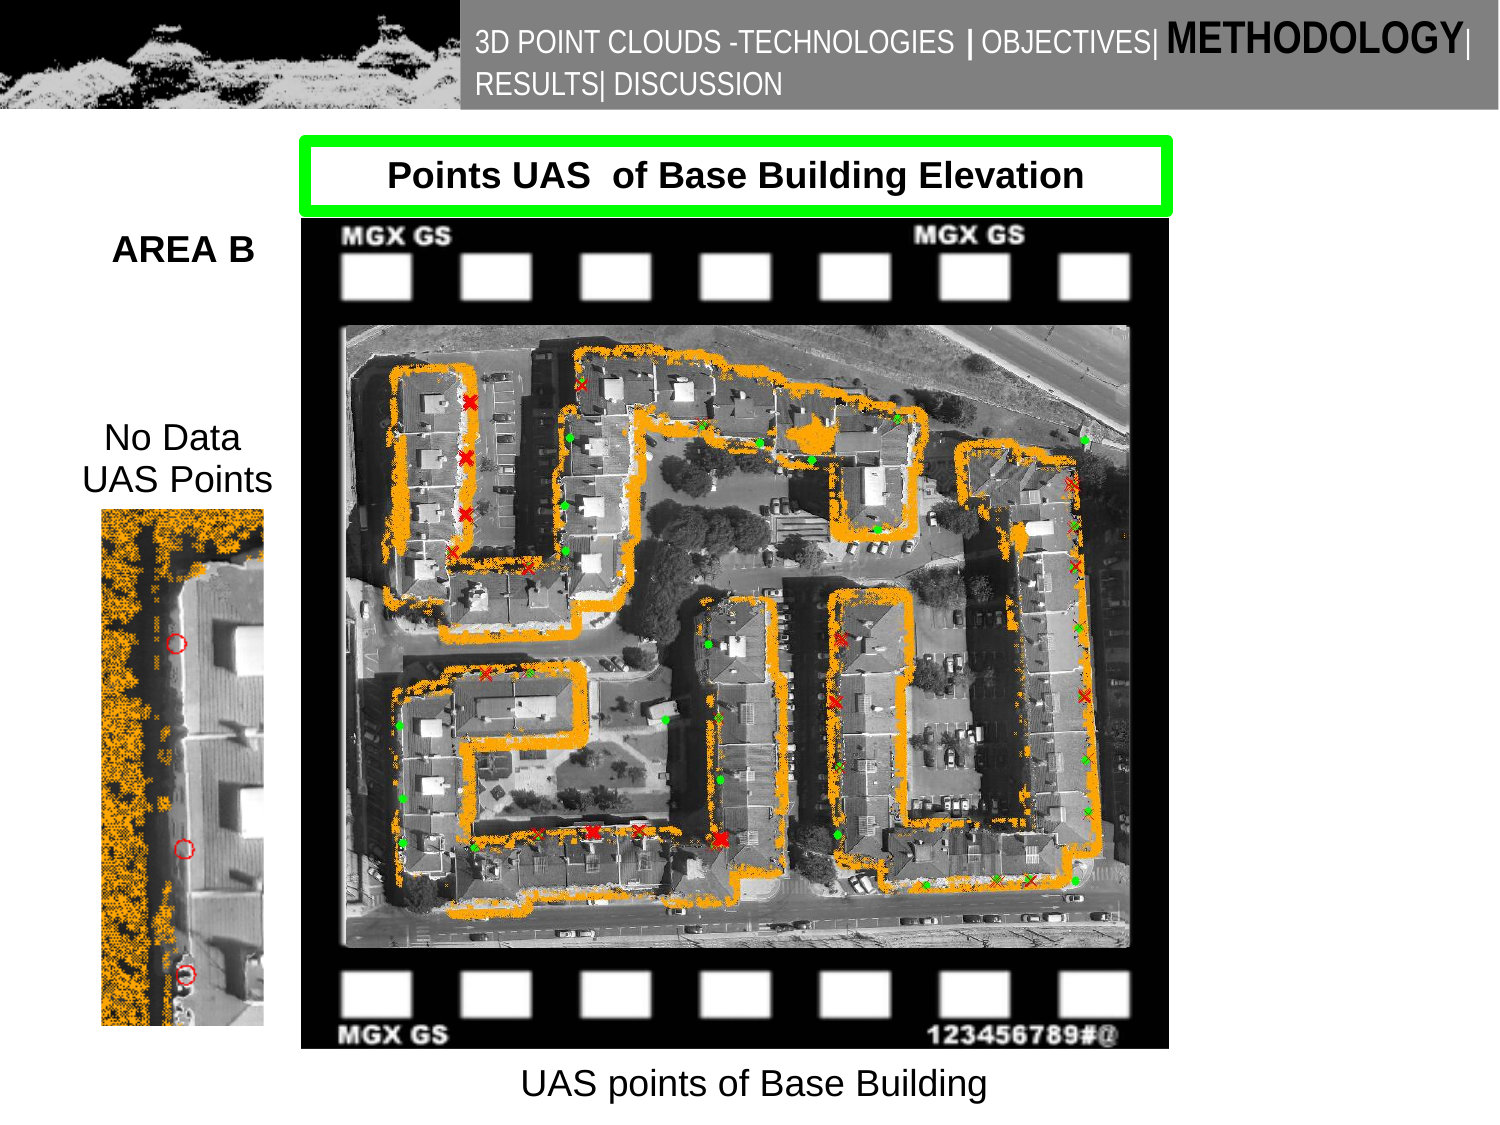

3D POINT CLOUDS -TECHNOLOGIES | OBJECTIVES| METHODOLOGY| RESULTS| DISCUSSION
Points UAS of Base Building Elevation
AREA B
3D Base Building Points
UAS points of Base Building
Functions v.lidar.growing + v.lidar.correction = points DTM (Digital Terrain Model)
No Data
UAS Points